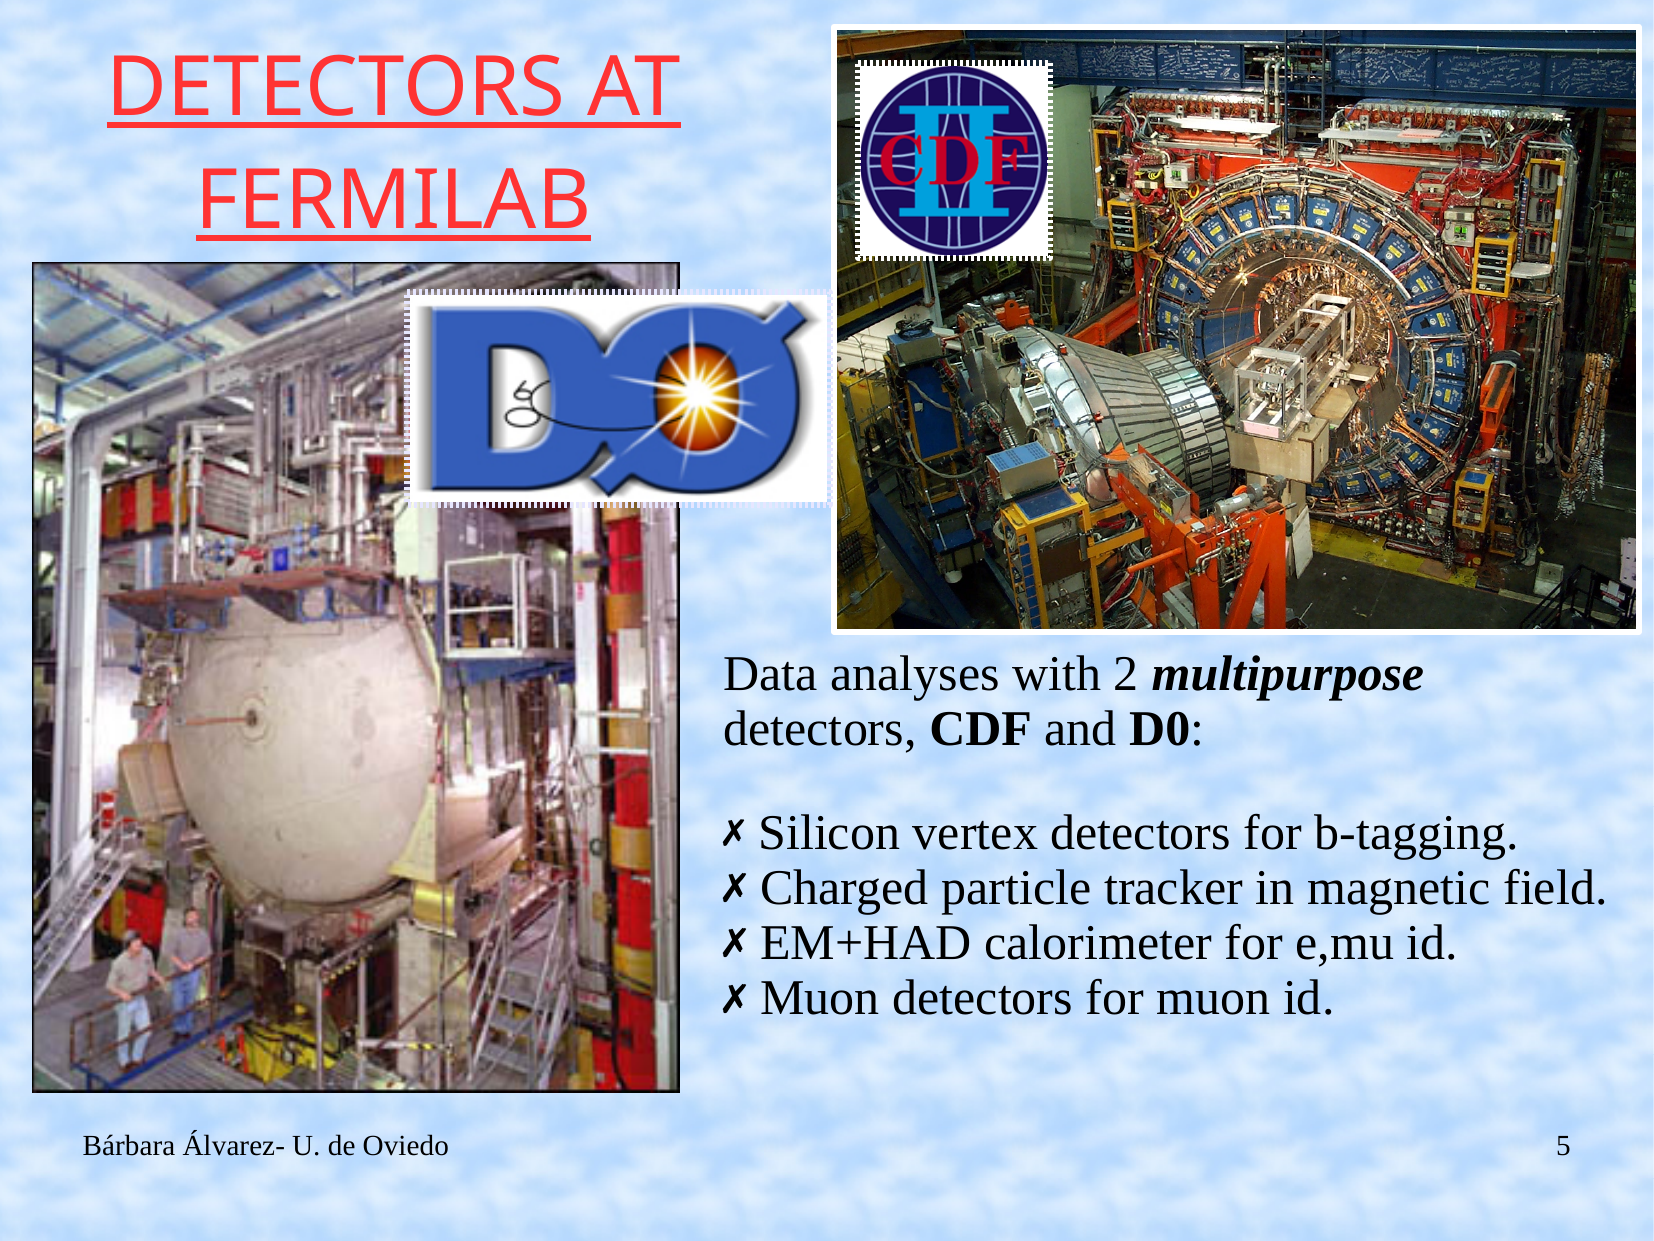

DETECTORS AT
FERMILAB
Data analyses with 2 multipurpose
detectors, CDF and D0:
 Silicon vertex detectors for b-tagging.
 Charged particle tracker in magnetic field.
 EM+HAD calorimeter for e,mu id.
 Muon detectors for muon id.
Bárbara Álvarez- U. de Oviedo
5